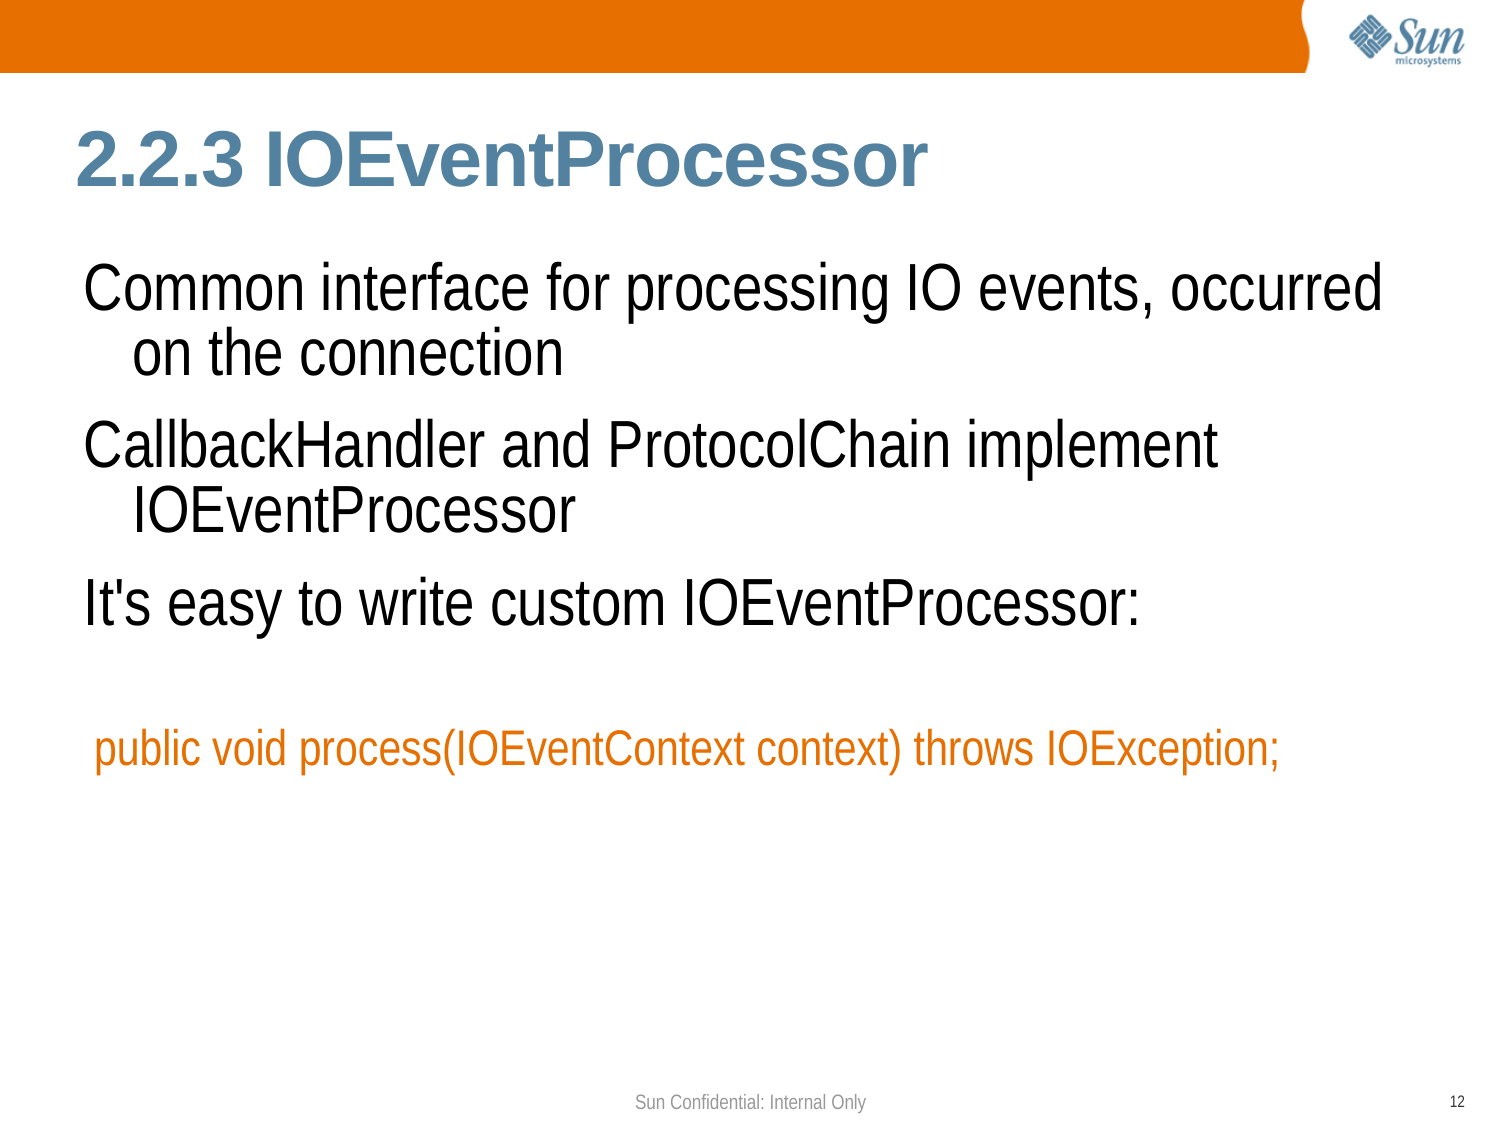

# 2.2.3 IOEventProcessor
Common interface for processing IO events, occurred on the connection
CallbackHandler and ProtocolChain implement IOEventProcessor
It's easy to write custom IOEventProcessor:
public void process(IOEventContext context) throws IOException;